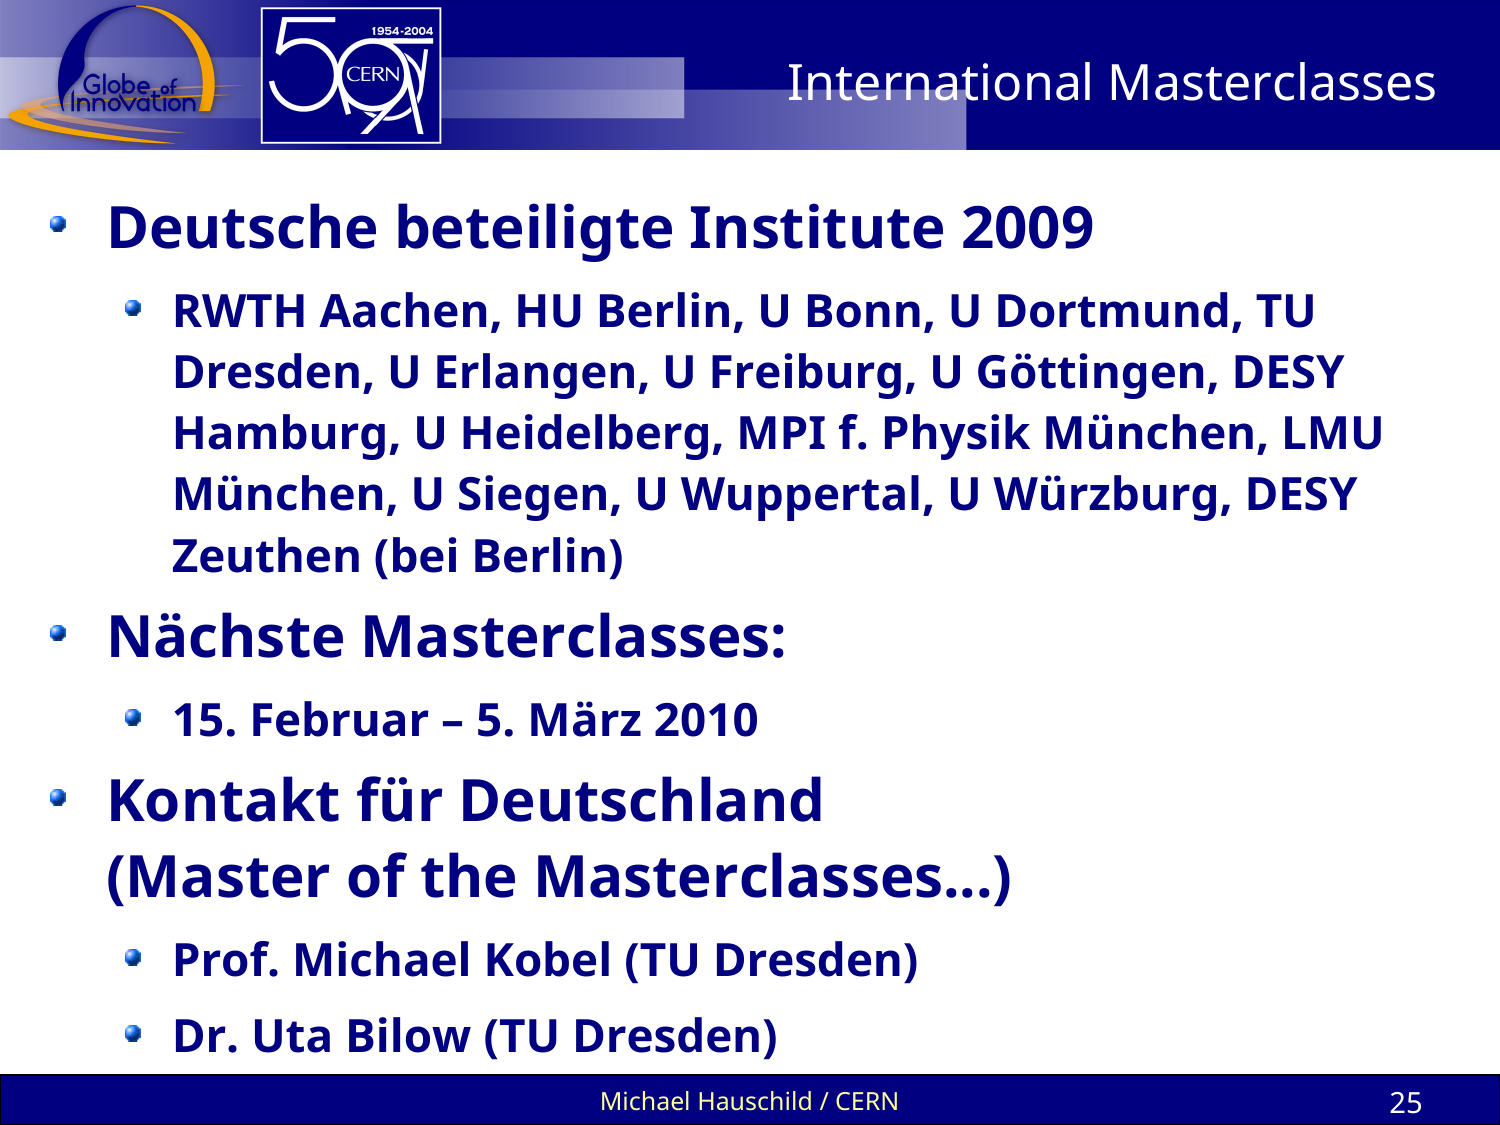

# International Masterclasses
Deutsche beteiligte Institute 2009
RWTH Aachen, HU Berlin, U Bonn, U Dortmund, TU Dresden, U Erlangen, U Freiburg, U Göttingen, DESY Hamburg, U Heidelberg, MPI f. Physik München, LMU München, U Siegen, U Wuppertal, U Würzburg, DESY Zeuthen (bei Berlin)
Nächste Masterclasses:
15. Februar – 5. März 2010
Kontakt für Deutschland				(Master of the Masterclasses...)
Prof. Michael Kobel (TU Dresden)
Dr. Uta Bilow (TU Dresden)